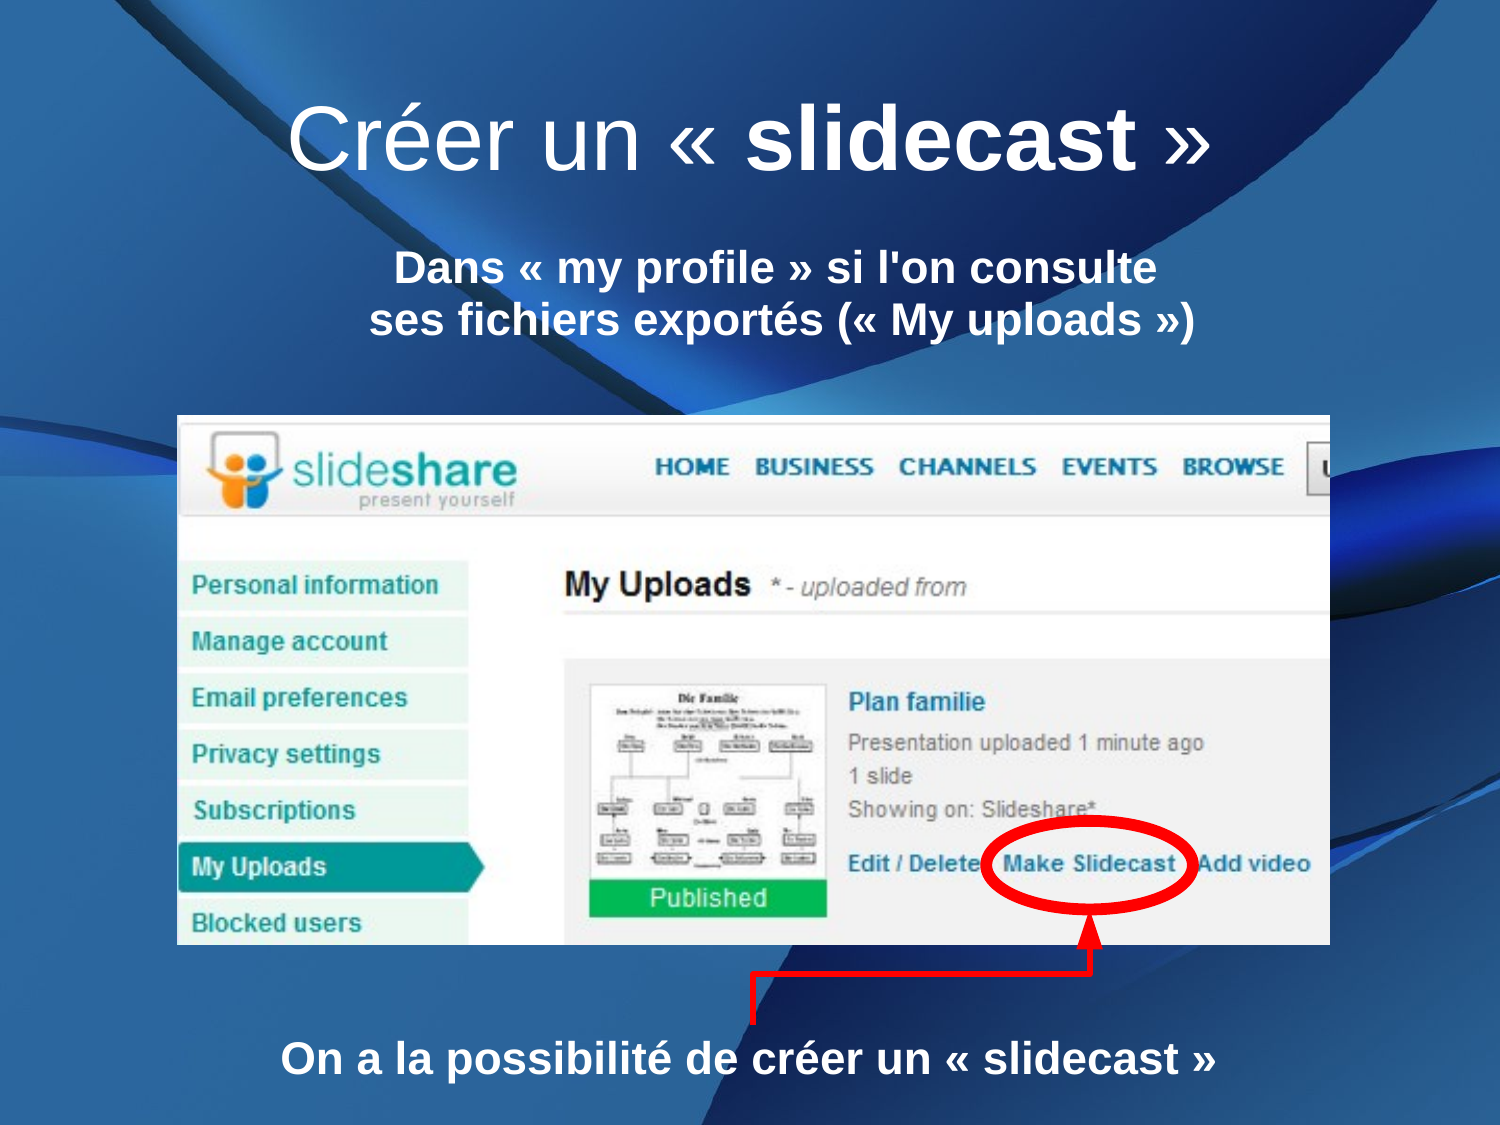

# Créer un « slidecast »
Dans « my profile » si l'on consulte
ses fichiers exportés (« My uploads »)
On a la possibilité de créer un « slidecast »